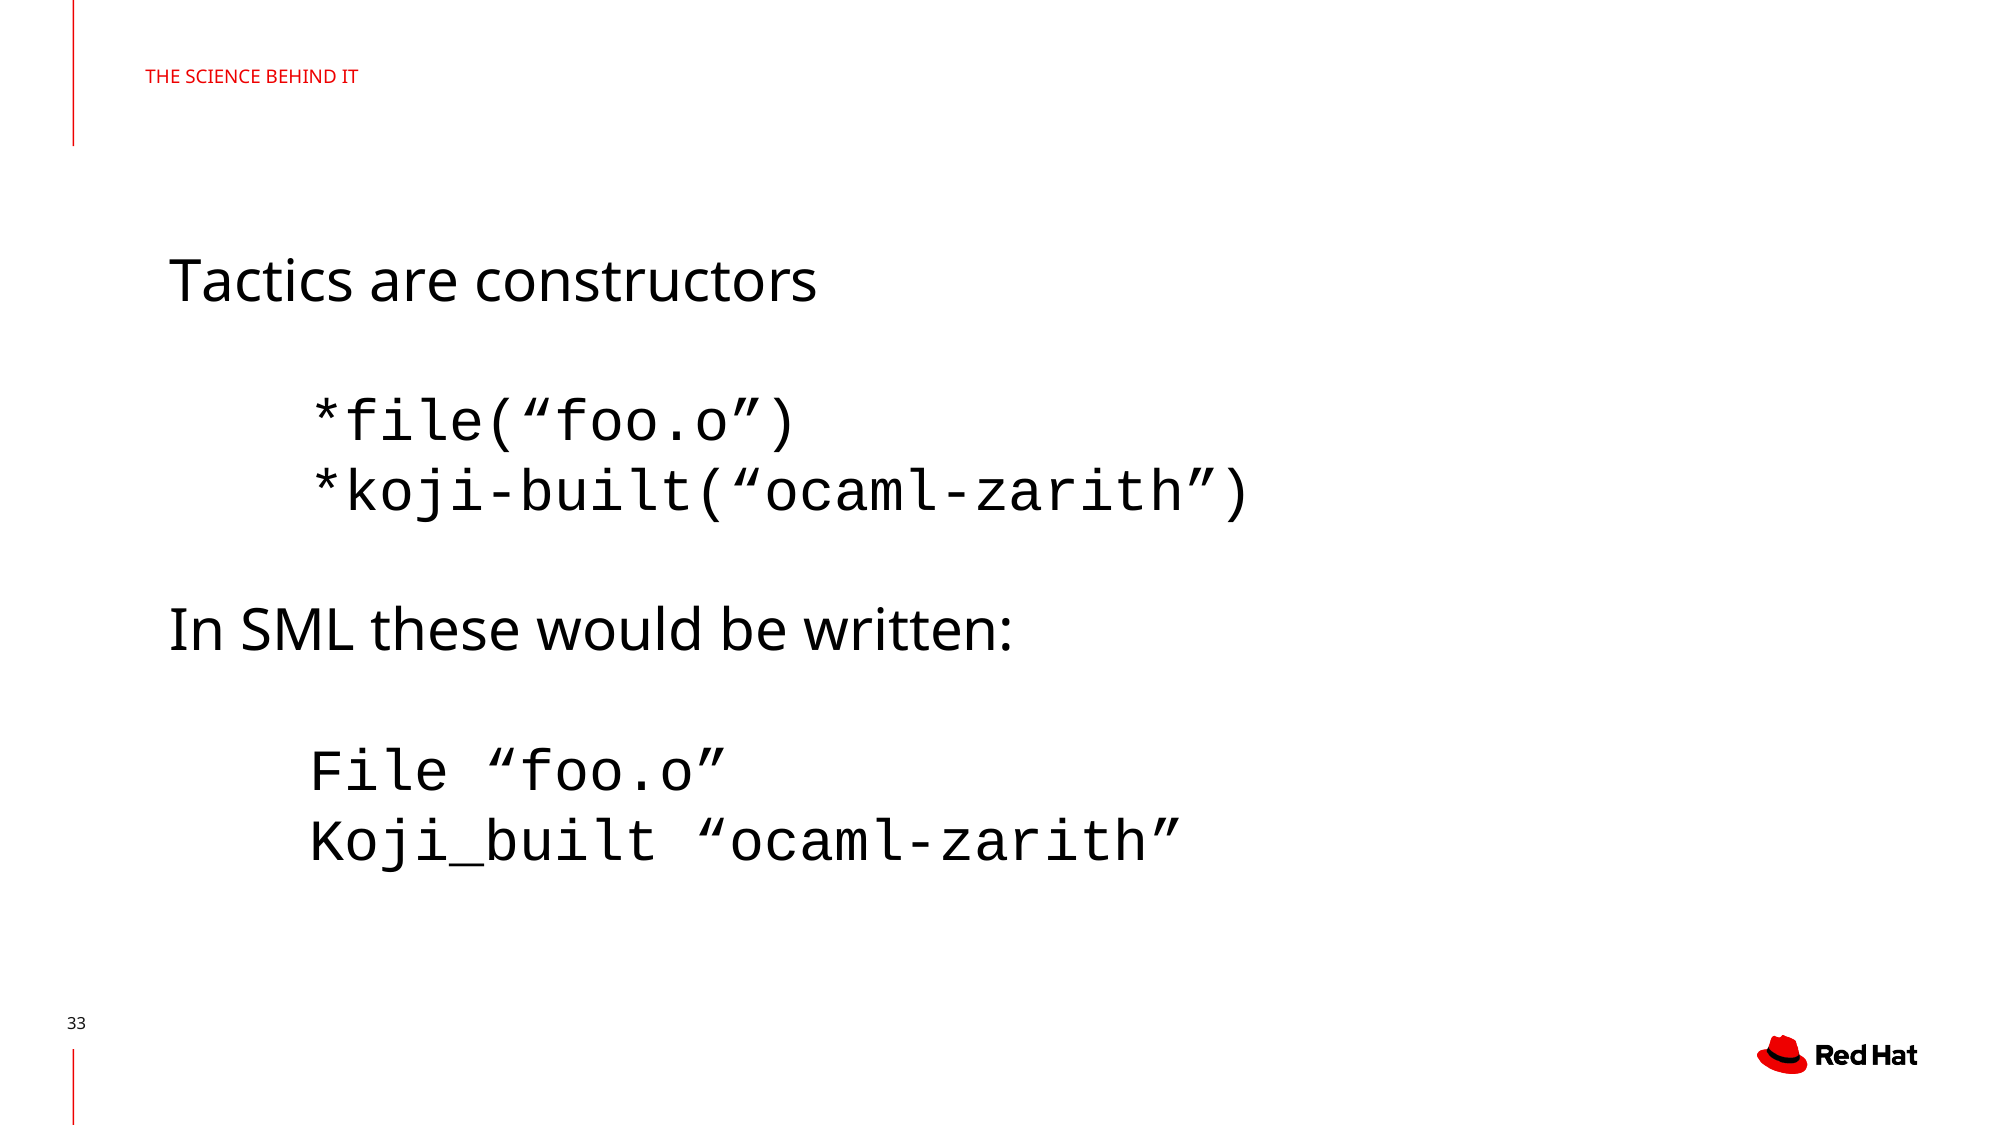

THE SCIENCE BEHIND IT
Tactics are constructors
 *file(“foo.o”)
 *koji-built(“ocaml-zarith”)
In SML these would be written:
 File “foo.o”
 Koji_built “ocaml-zarith”
33